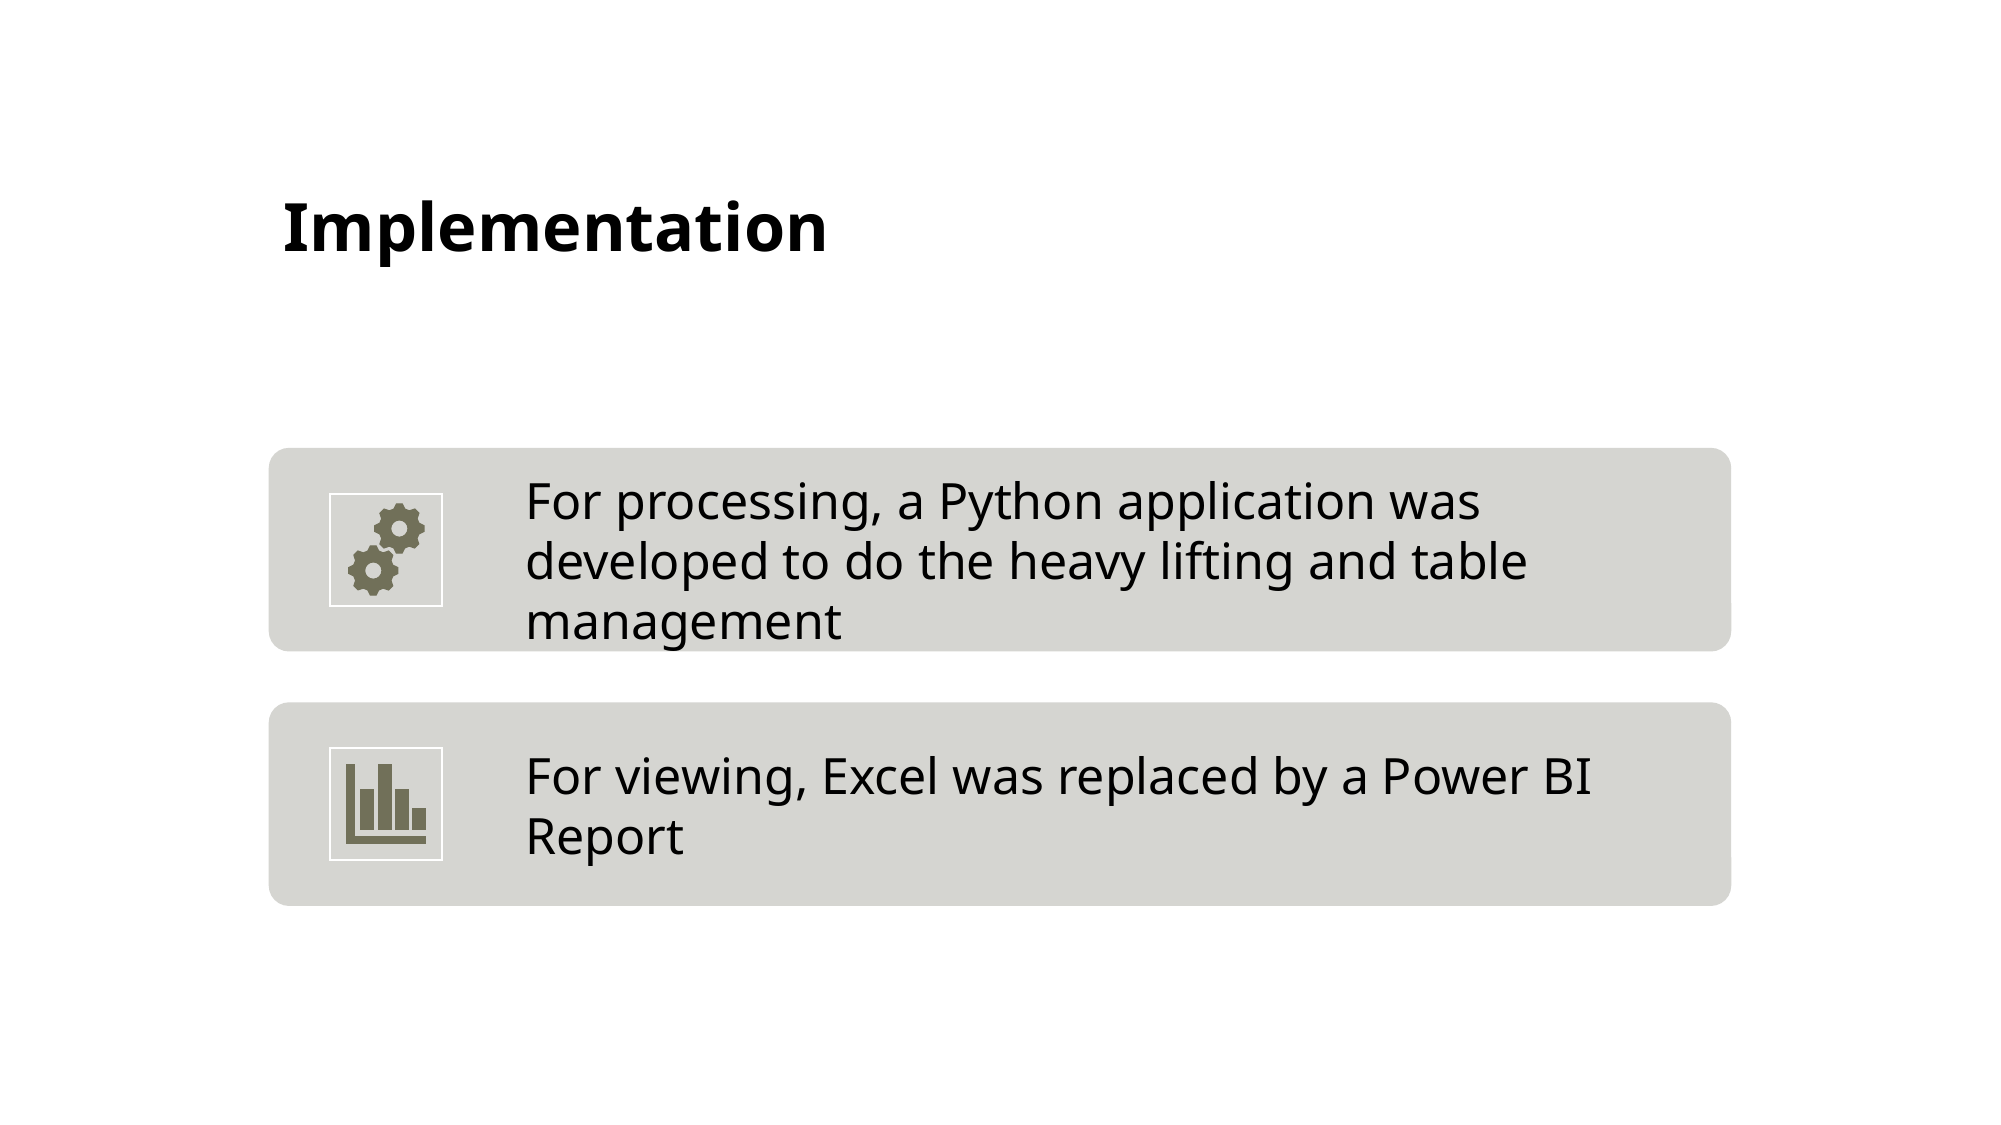

# Implementation
For processing, a Python application was developed to do the heavy lifting and table management
For viewing, Excel was replaced by a Power BI Report